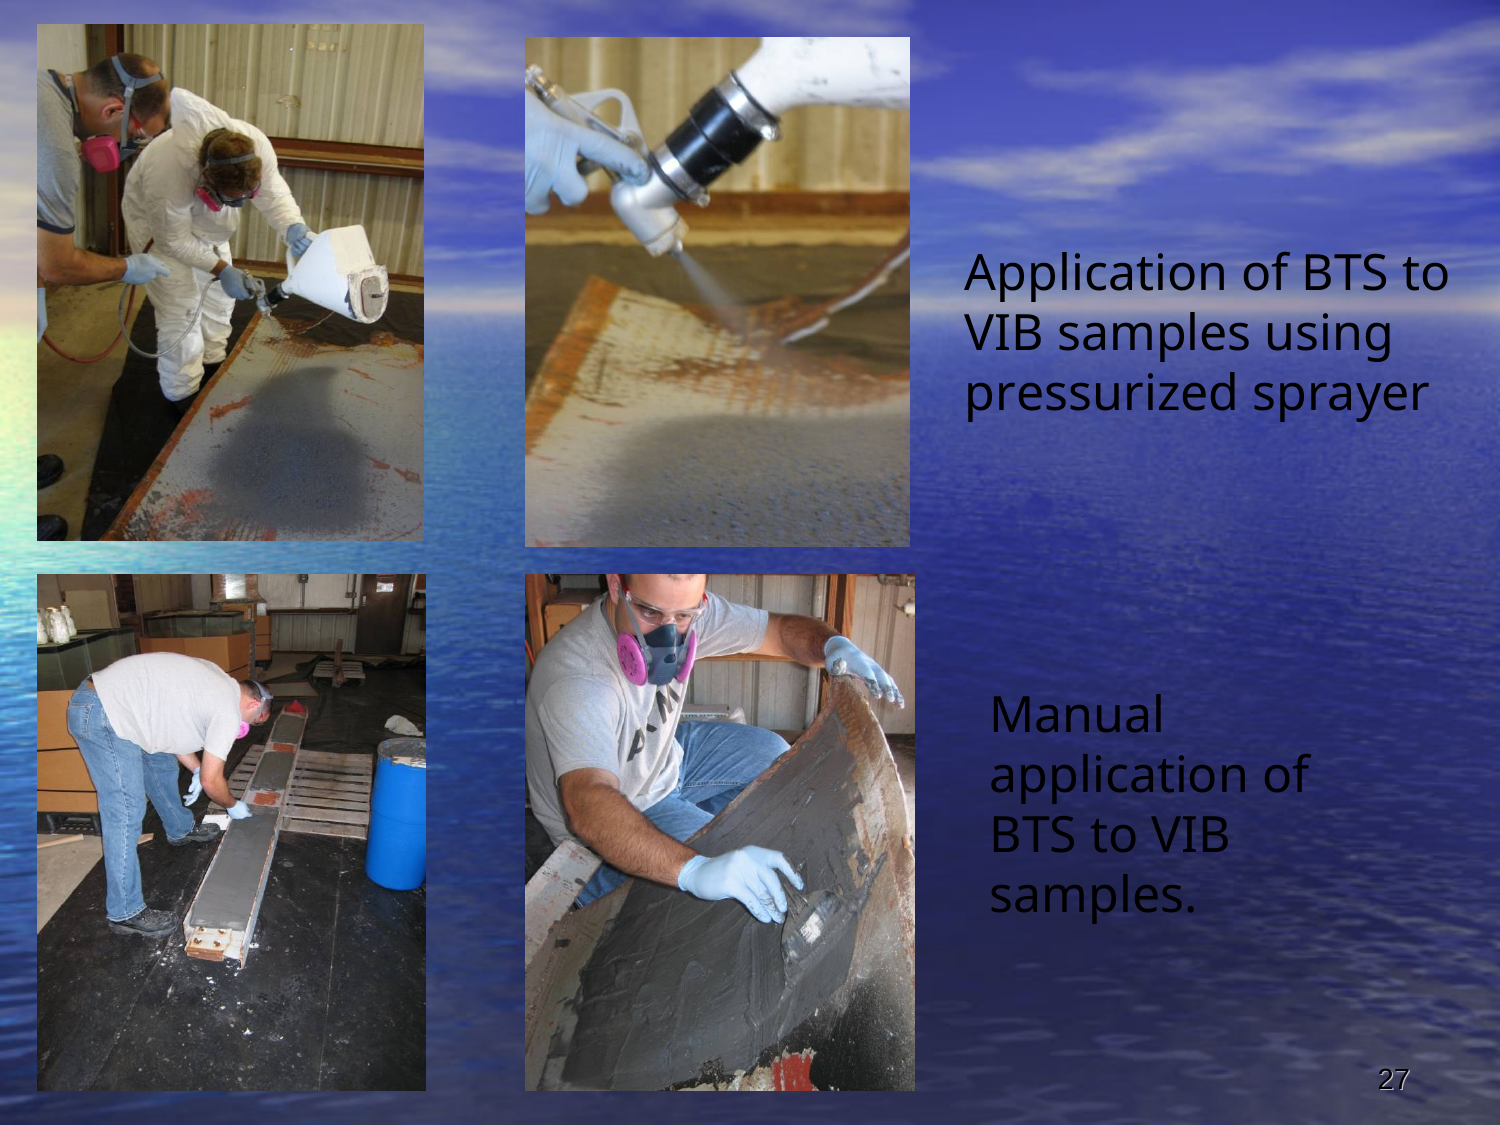

Application of BTS to VIB samples using pressurized sprayer
Manual application of BTS to VIB samples.